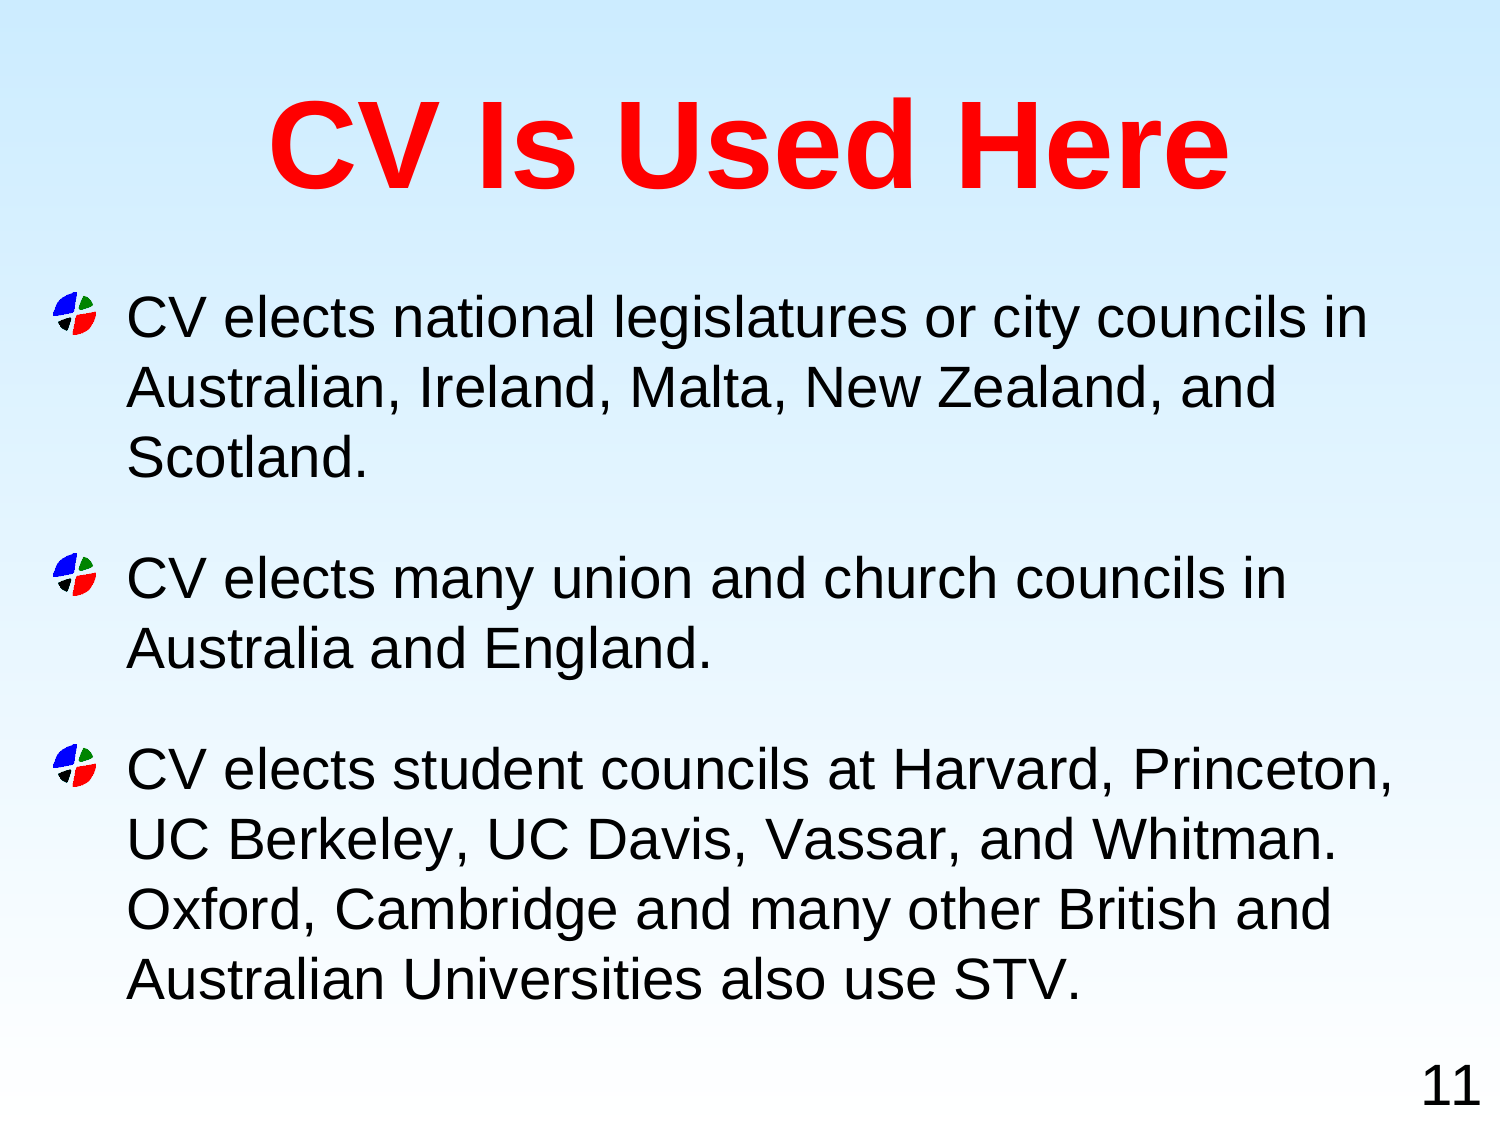

# CV Is Used Here
CV elects national legislatures or city councils in Australian, Ireland, Malta, New Zealand, and Scotland.
CV elects many union and church councils in Australia and England.
CV elects student councils at Harvard, Princeton, UC Berkeley, UC Davis, Vassar, and Whitman. Oxford, Cambridge and many other British and Australian Universities also use STV.